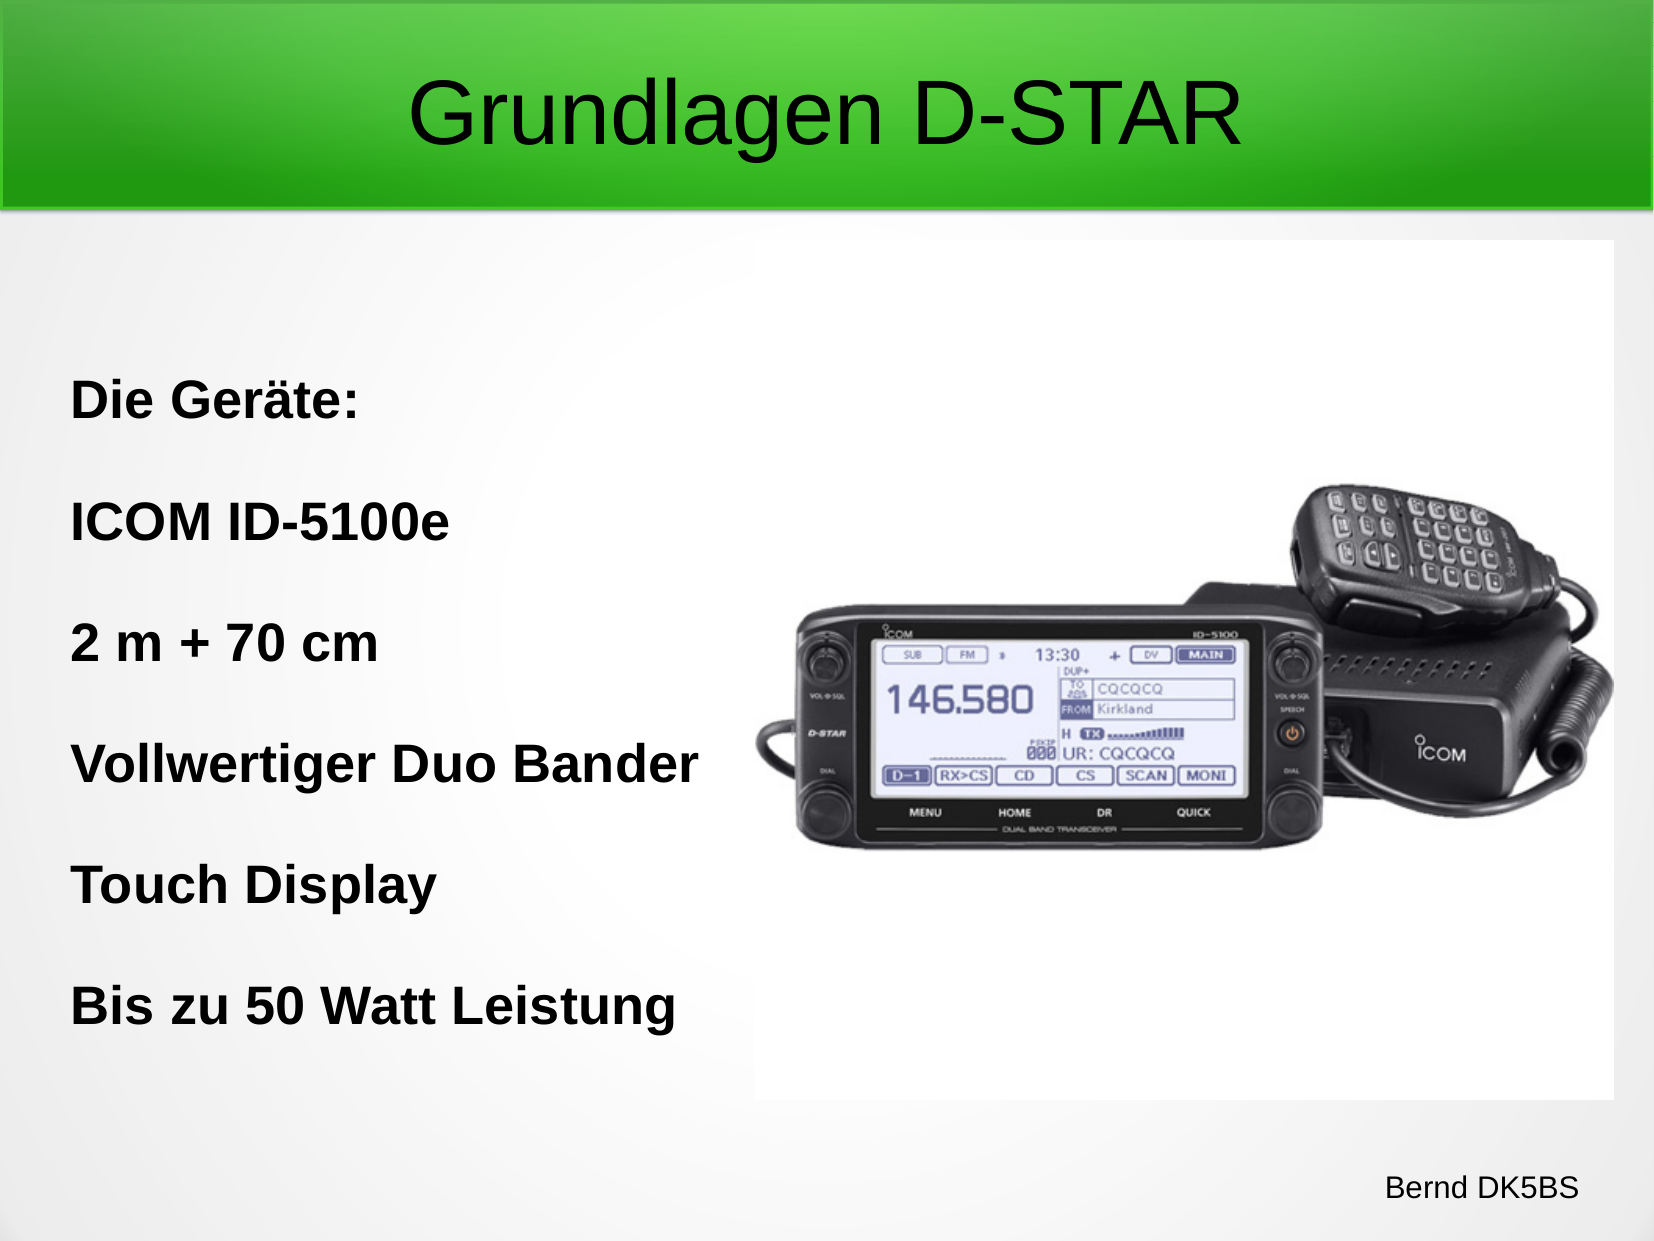

Grundlagen D-STAR
# Die Geräte:
ICOM ID-5100e
2 m + 70 cm
Vollwertiger Duo Bander
Touch Display
Bis zu 50 Watt Leistung
Bernd DK5BS